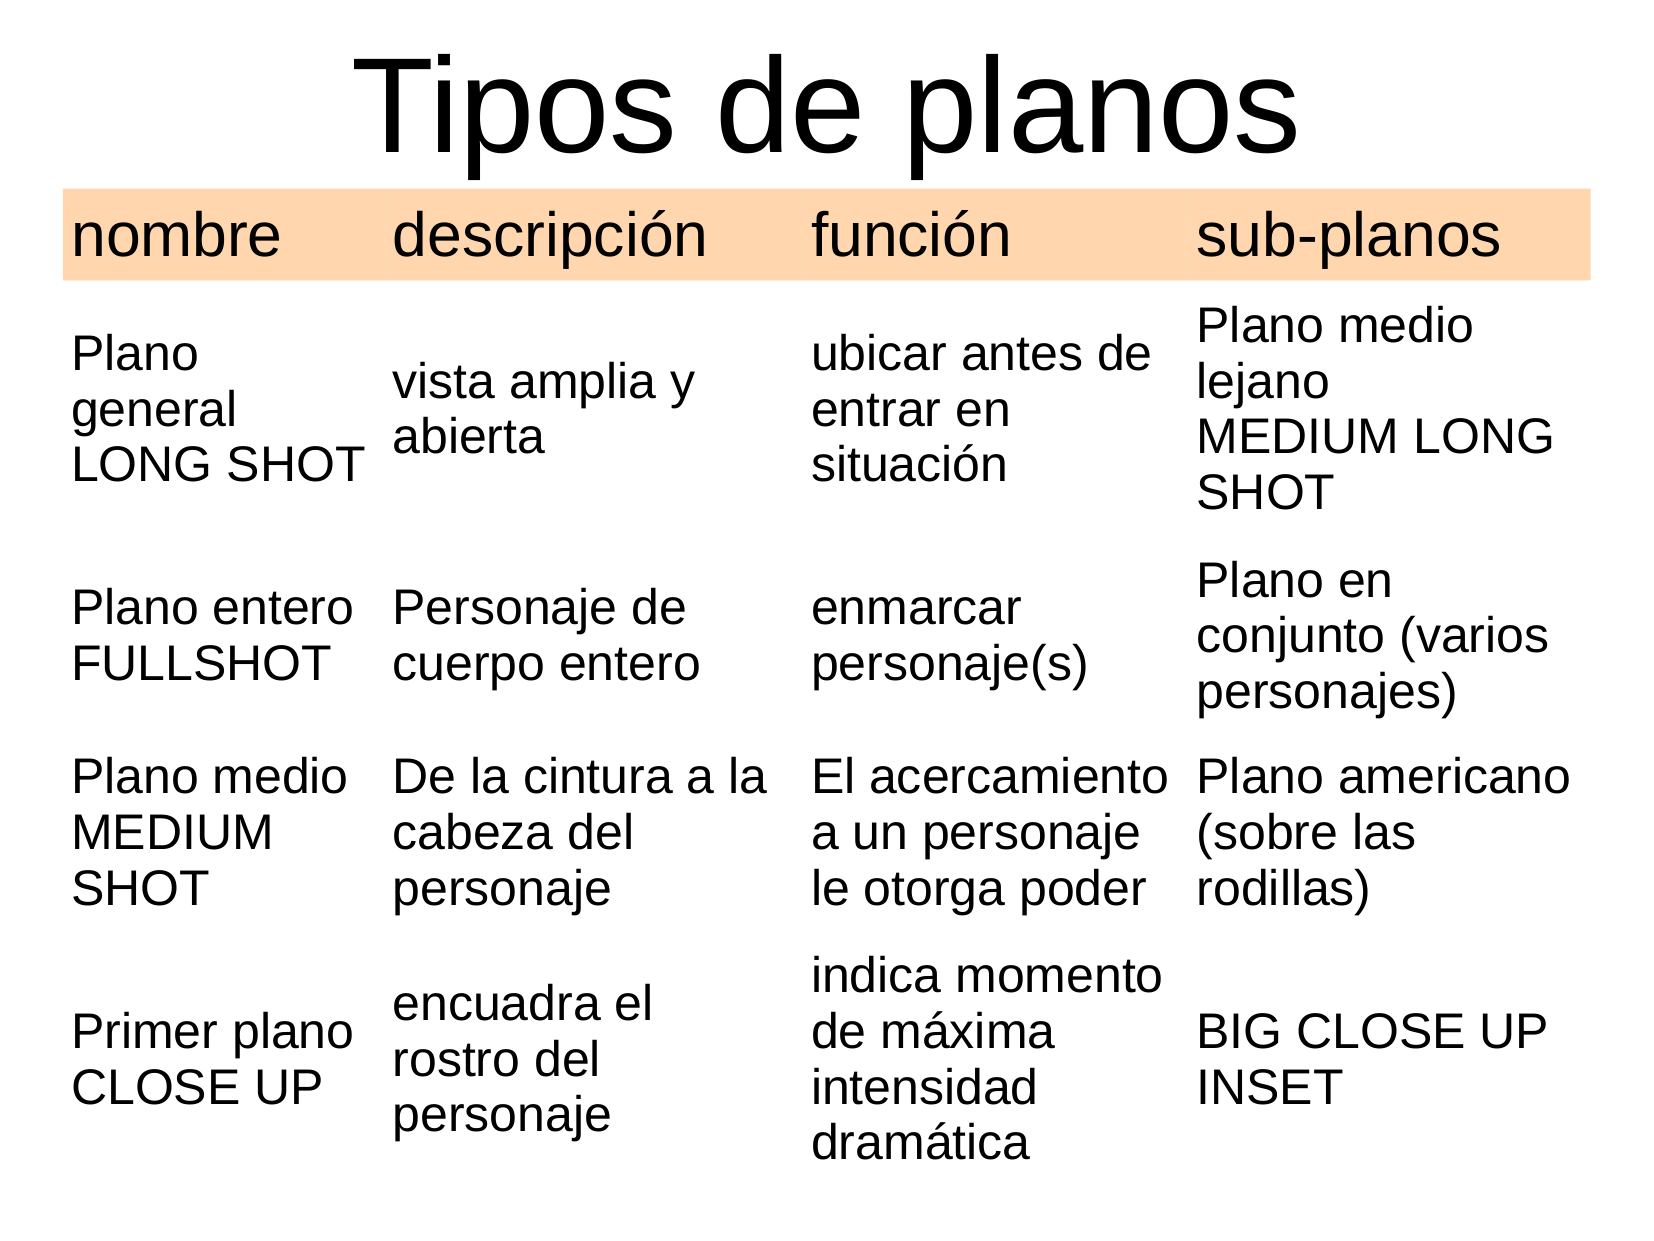

# Tipos de planos
| nombre | descripción | función | sub-planos |
| --- | --- | --- | --- |
| Plano general LONG SHOT | vista amplia y abierta | ubicar antes de entrar en situación | Plano medio lejano MEDIUM LONG SHOT |
| Plano entero FULLSHOT | Personaje de cuerpo entero | enmarcar personaje(s) | Plano en conjunto (varios personajes) |
| Plano medio MEDIUM SHOT | De la cintura a la cabeza del personaje | El acercamiento a un personaje le otorga poder | Plano americano (sobre las rodillas) |
| Primer plano CLOSE UP | encuadra el rostro del personaje | indica momento de máxima intensidad dramática | BIG CLOSE UP INSET |